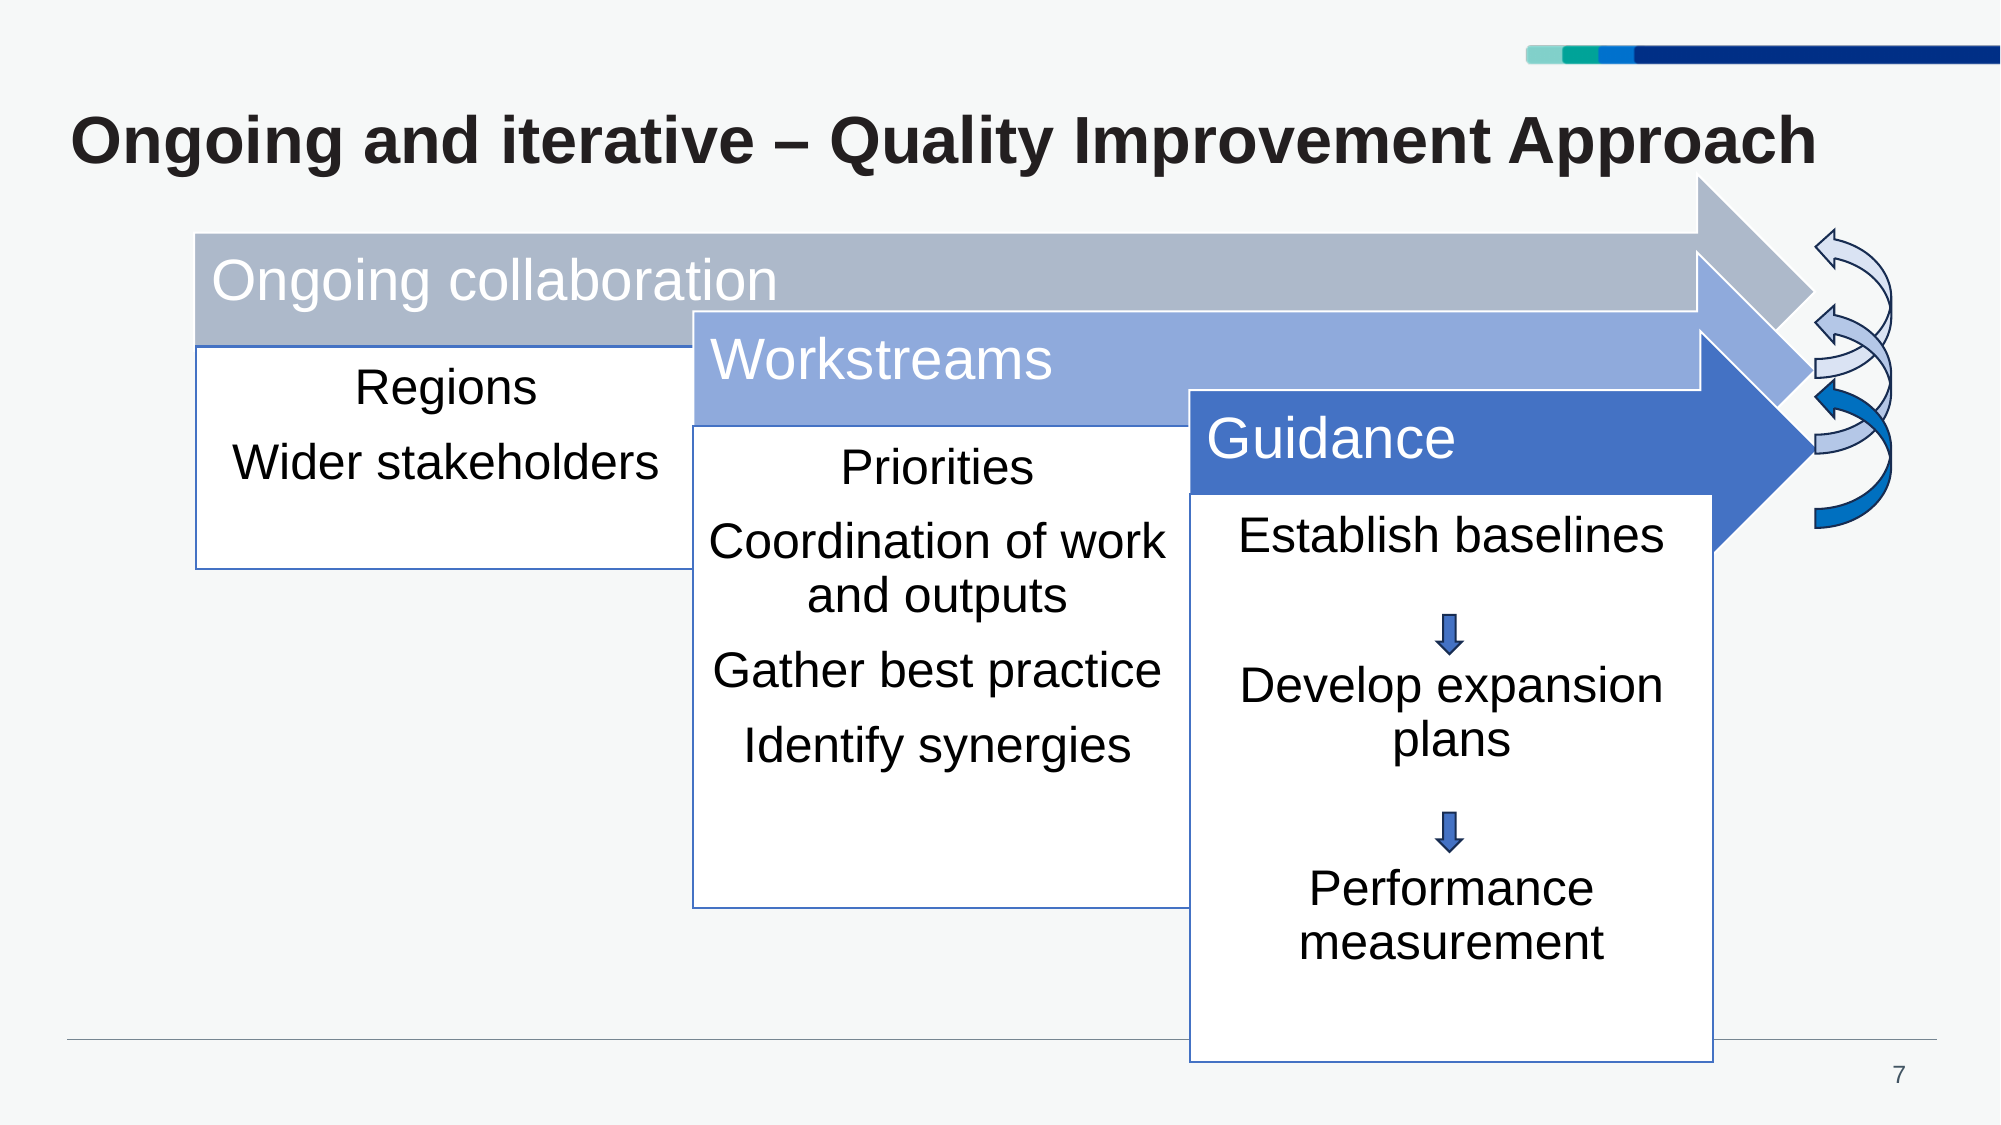

# Ongoing and iterative – Quality Improvement Approach
Ongoing collaboration
Workstreams
Guidance
Regions
Wider stakeholders
Priorities
Coordination of work and outputs
Gather best practice
Identify synergies
Establish baselines
Develop expansion plans
Performance measurement